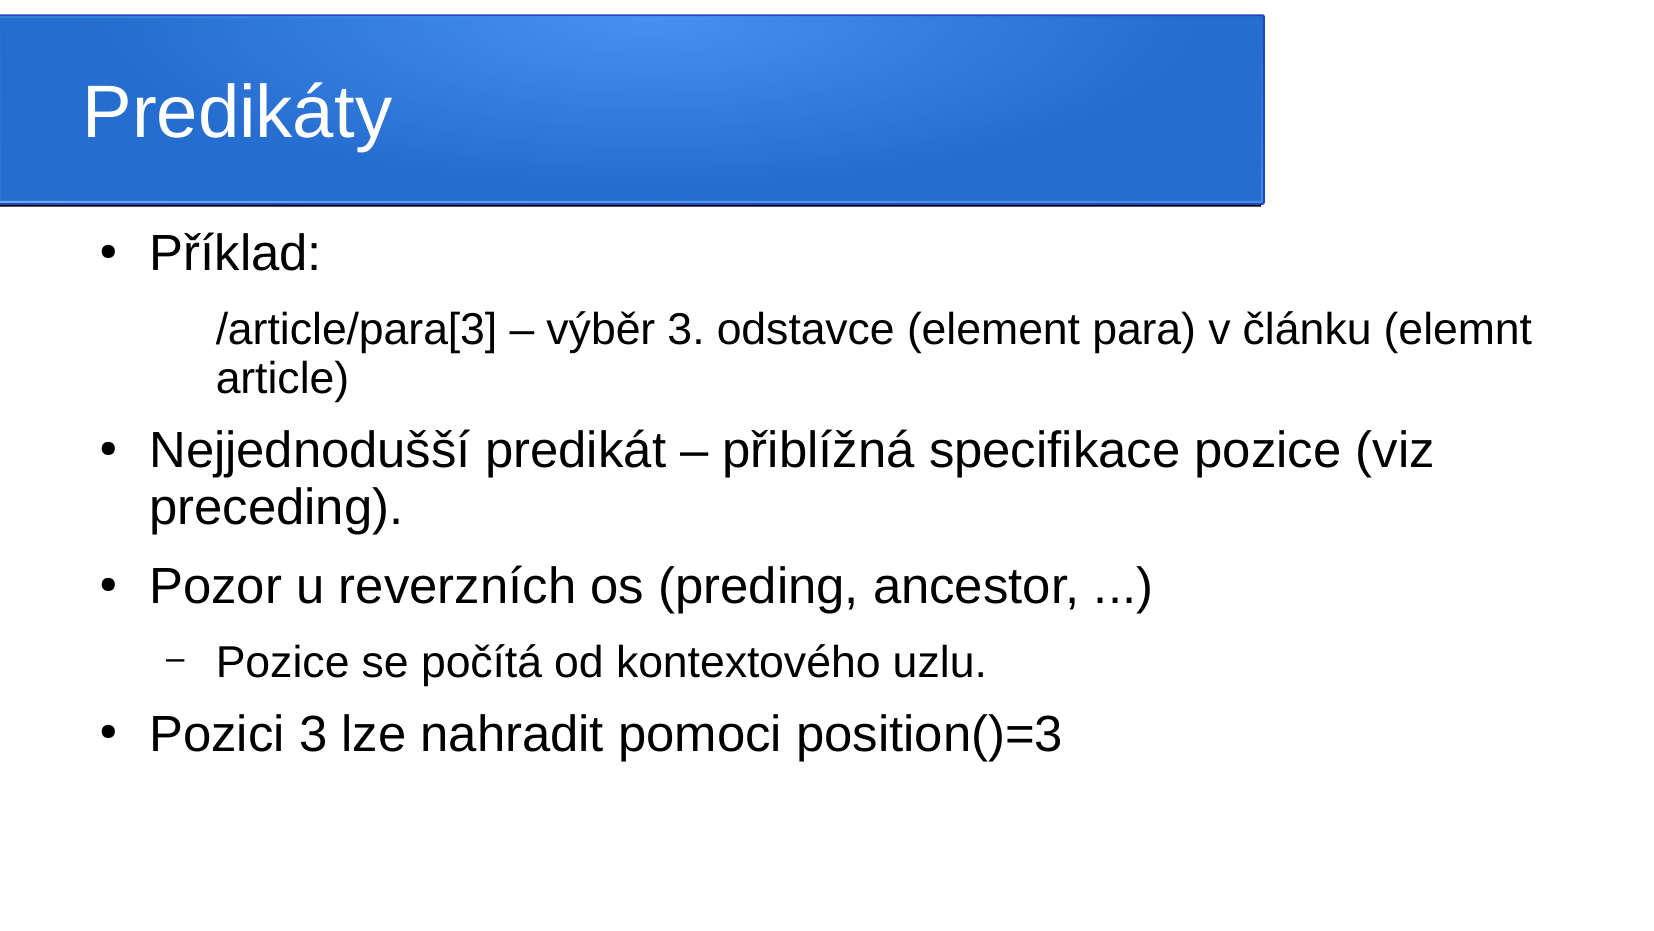

# Predikáty
Příklad:
/article/para[3] – výběr 3. odstavce (element para) v článku (elemnt article)
Nejjednodušší predikát – přiblížná specifikace pozice (viz preceding).
Pozor u reverzních os (preding, ancestor, ...)
Pozice se počítá od kontextového uzlu.
Pozici 3 lze nahradit pomoci position()=3